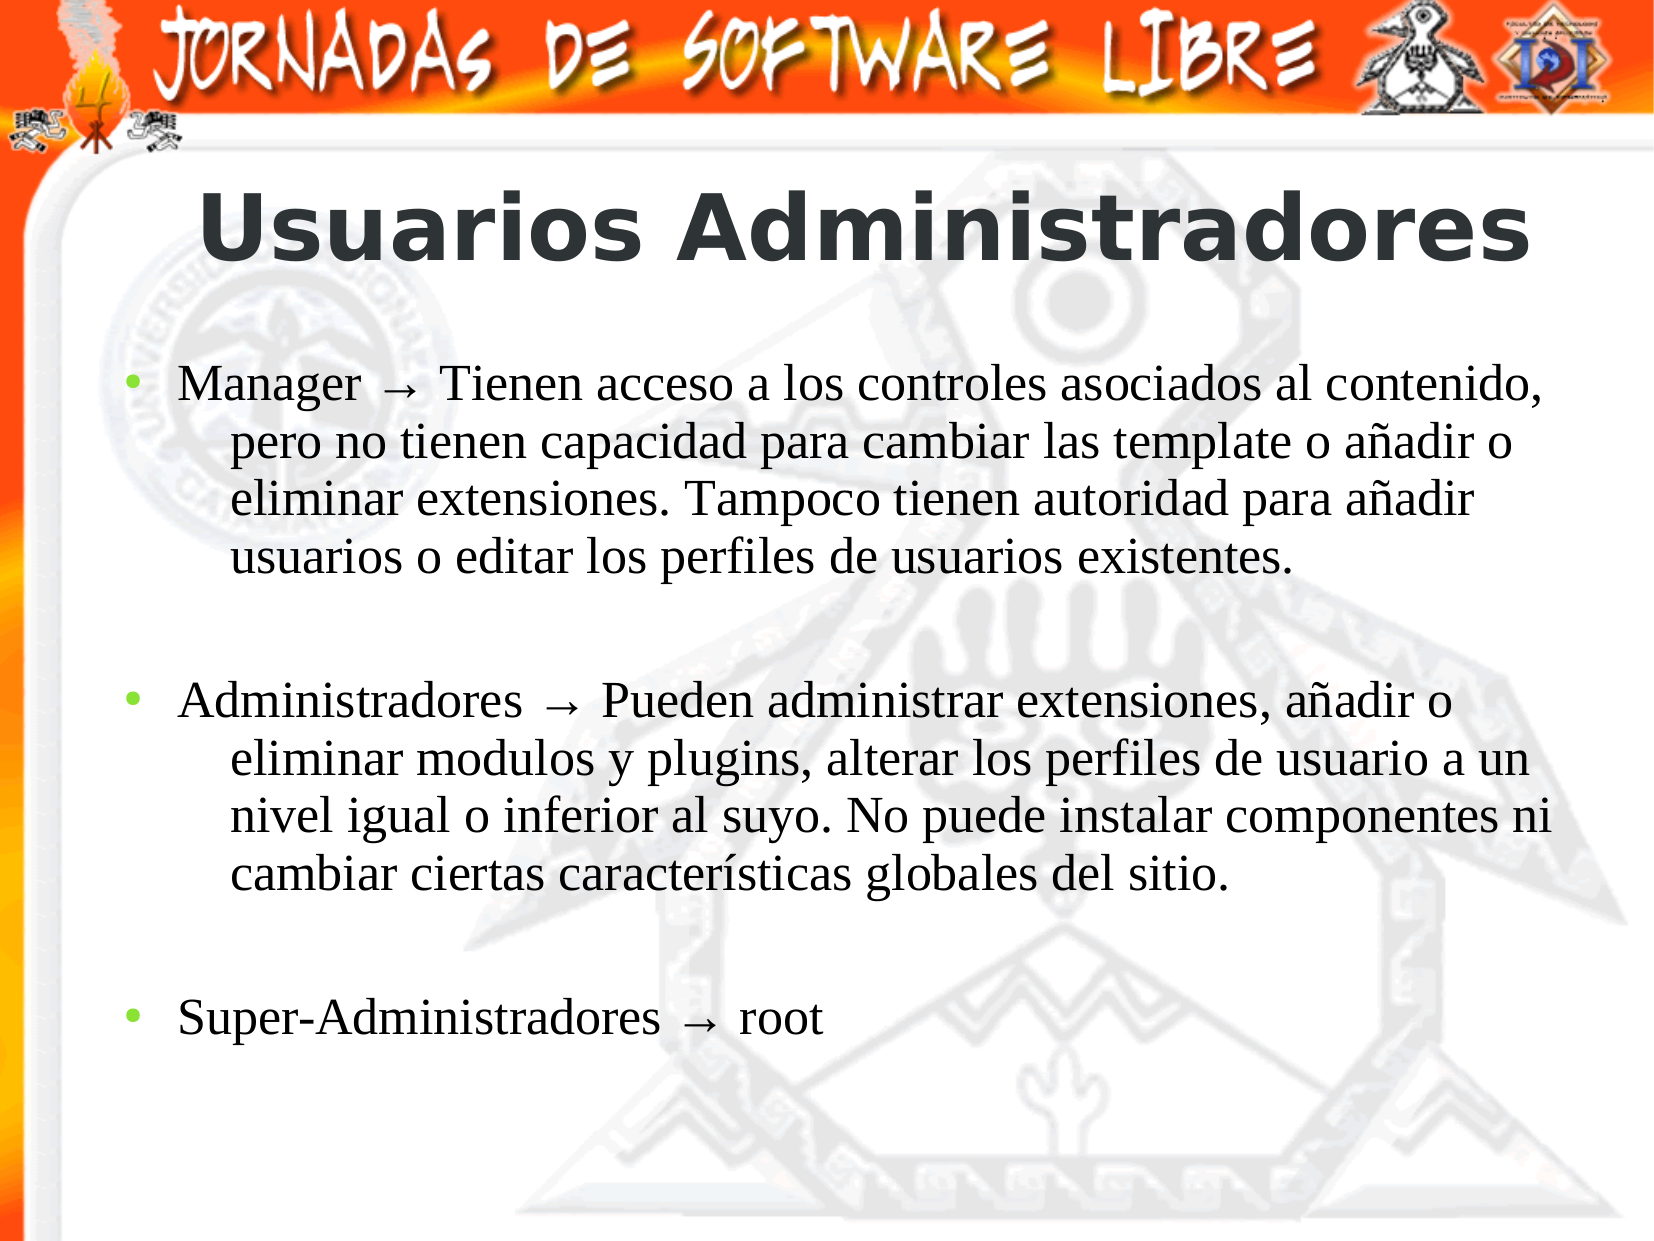

# Usuarios Administradores
Manager → Tienen acceso a los controles asociados al contenido, pero no tienen capacidad para cambiar las template o añadir o eliminar extensiones. Tampoco tienen autoridad para añadir usuarios o editar los perfiles de usuarios existentes.
Administradores → Pueden administrar extensiones, añadir o eliminar modulos y plugins, alterar los perfiles de usuario a un nivel igual o inferior al suyo. No puede instalar componentes ni cambiar ciertas características globales del sitio.
Super-Administradores → root